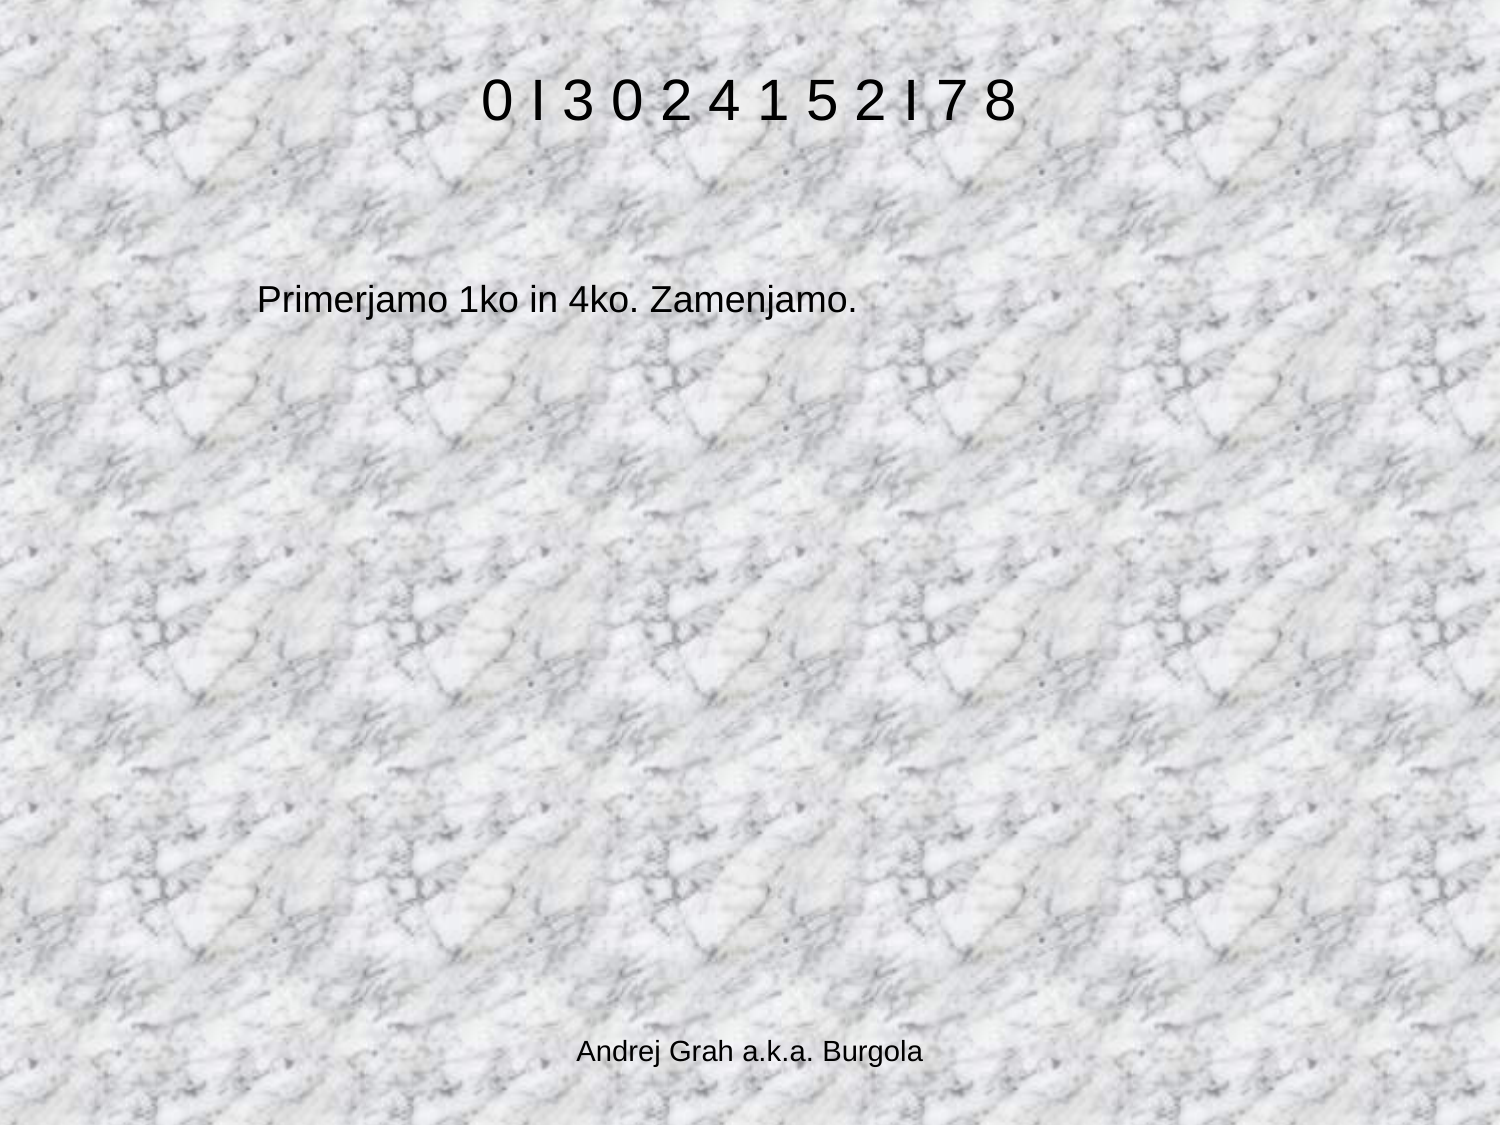

0 I 3 0 2 4 1 5 2 I 7 8
Primerjamo 1ko in 4ko. Zamenjamo.
Andrej Grah a.k.a. Burgola